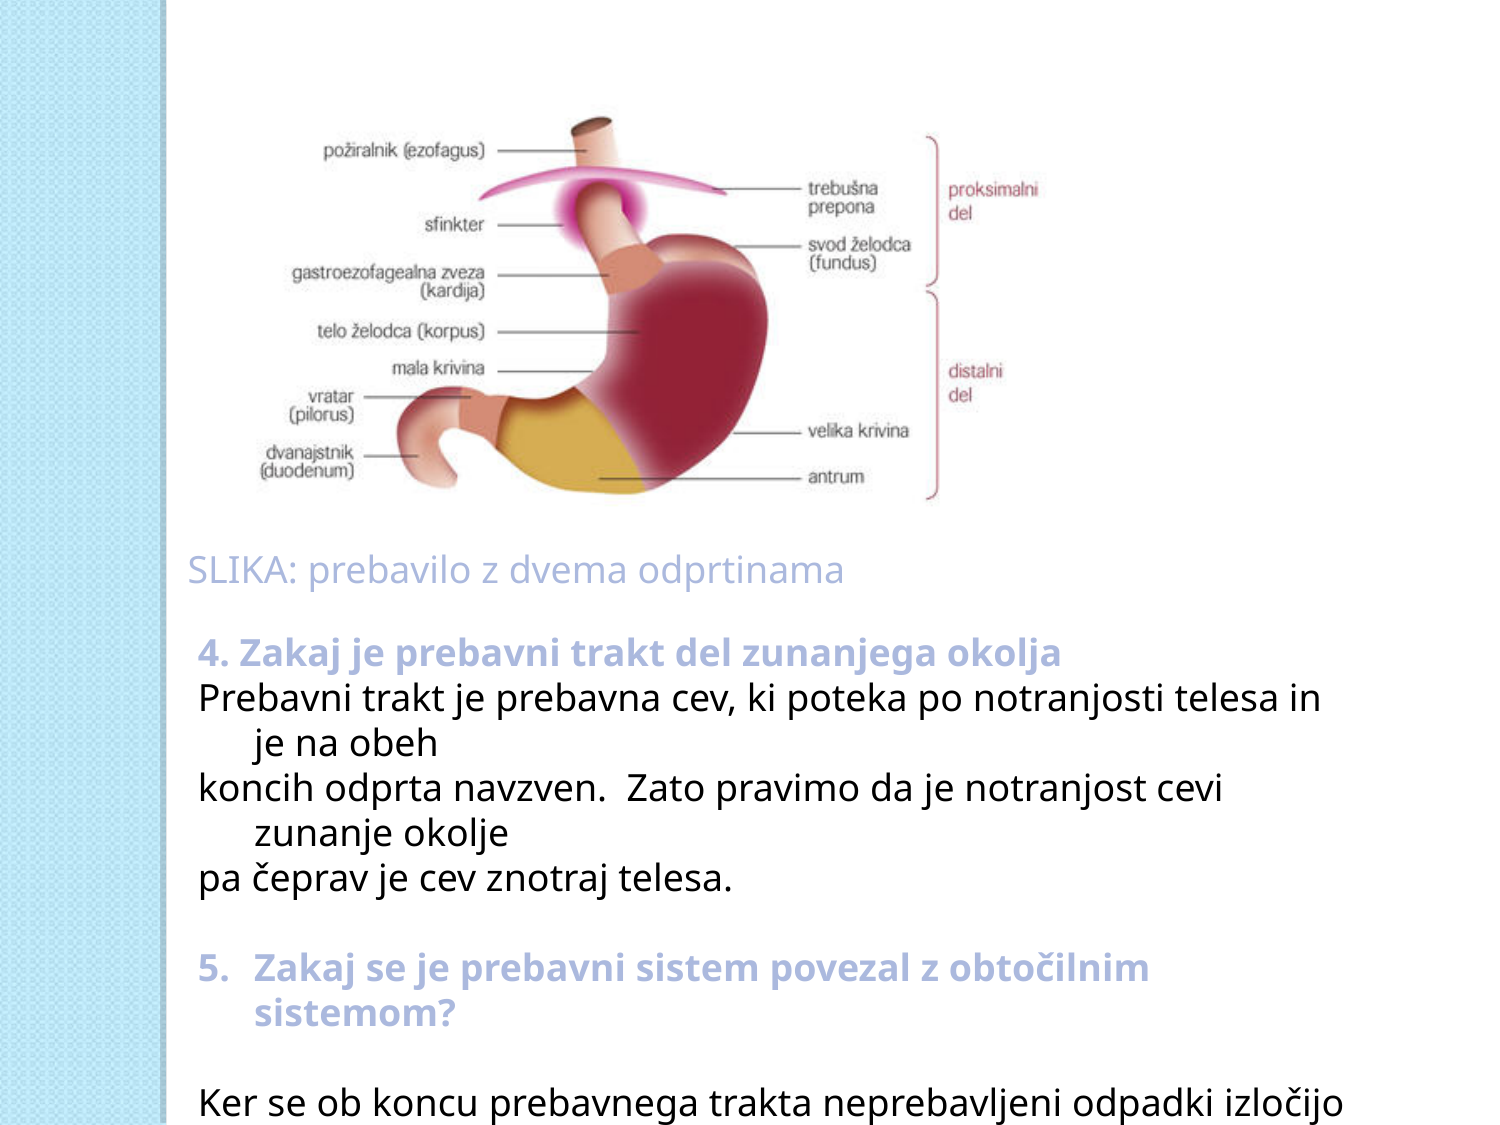

SLIKA: prebavilo z dvema odprtinama
4. Zakaj je prebavni trakt del zunanjega okolja
Prebavni trakt je prebavna cev, ki poteka po notranjosti telesa in je na obeh
koncih odprta navzven. Zato pravimo da je notranjost cevi zunanje okolje
pa čeprav je cev znotraj telesa.
Zakaj se je prebavni sistem povezal z obtočilnim sistemom?
Ker se ob koncu prebavnega trakta neprebavljeni odpadki izločijo v zunanje
okolje skozi obtočila.